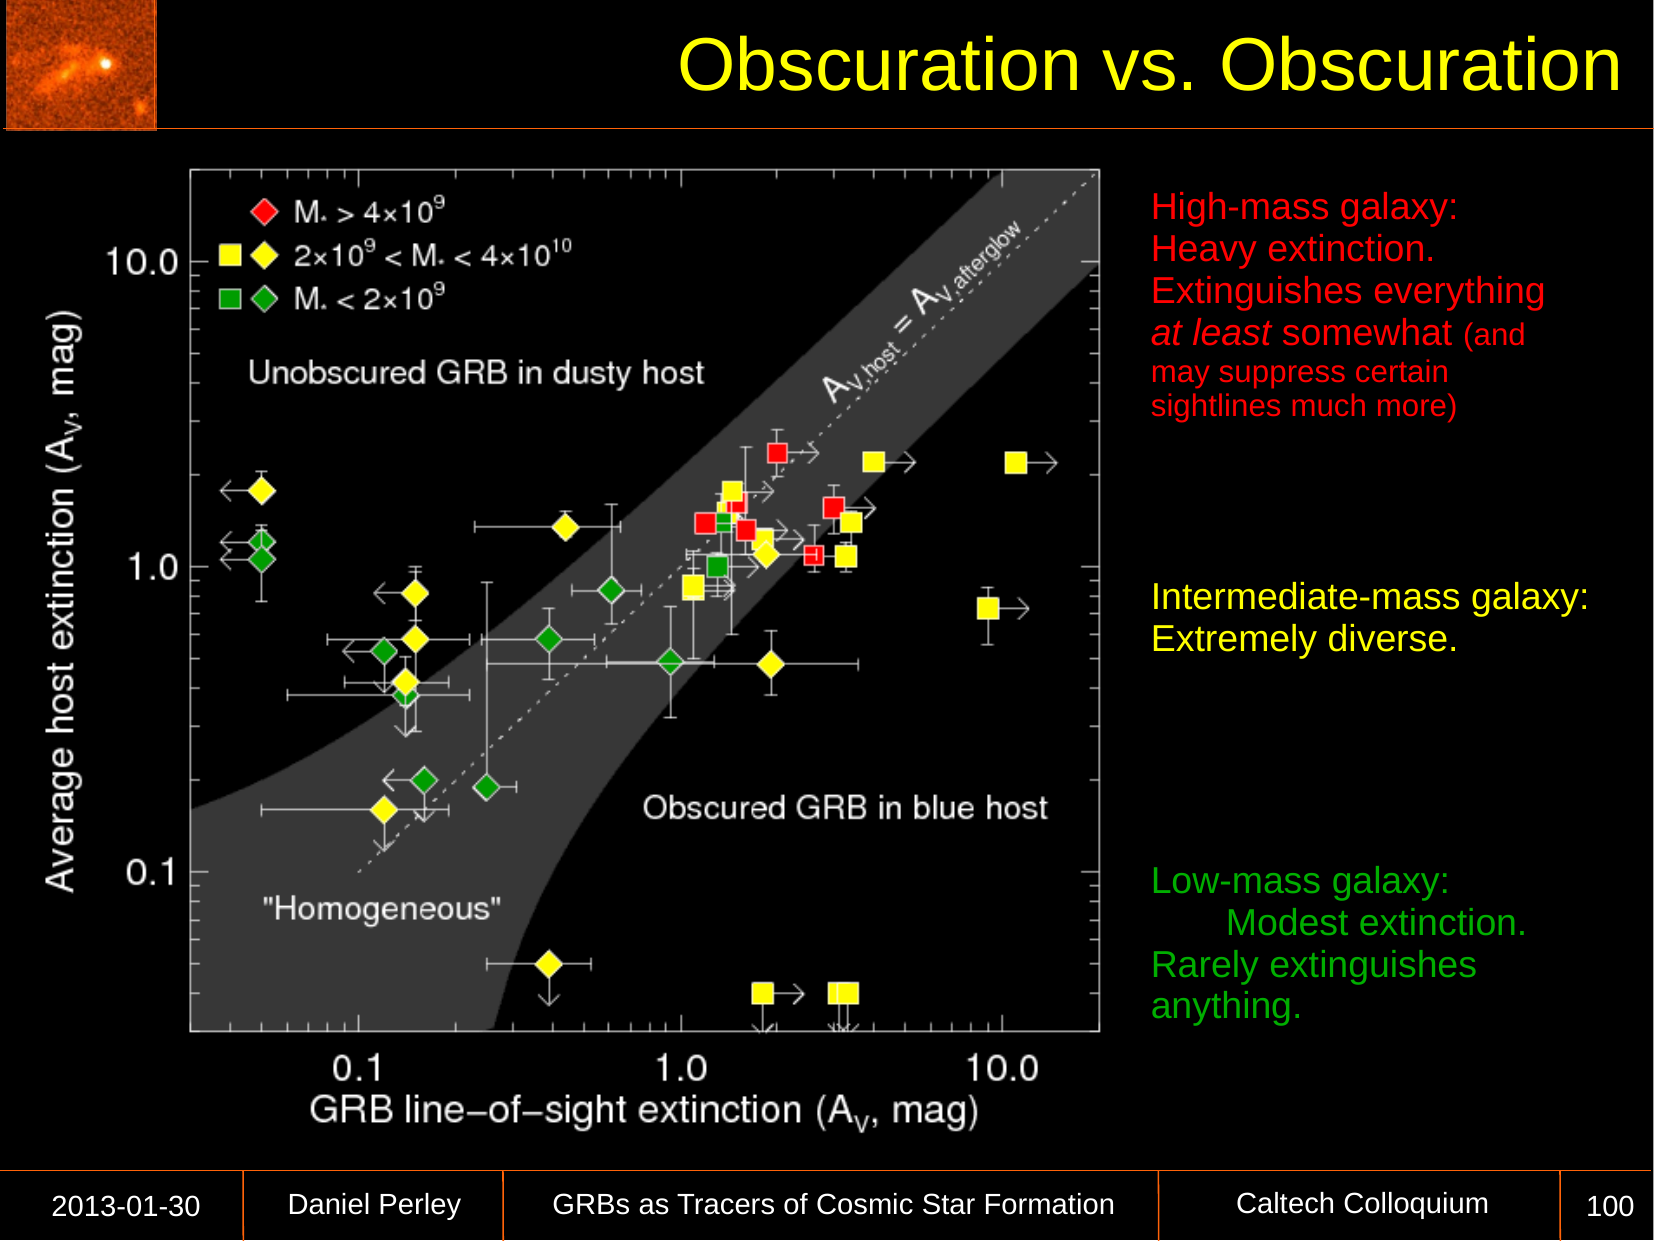

# Obscuration vs. Obscuration
High-mass galaxy:
Heavy extinction. Extinguishes everything at least somewhat (and may suppress certain sightlines much more)
Intermediate-mass galaxy:
Extremely diverse.
Low-mass galaxy:
	Modest extinction. Rarely extinguishes anything.
2013-01-30
100